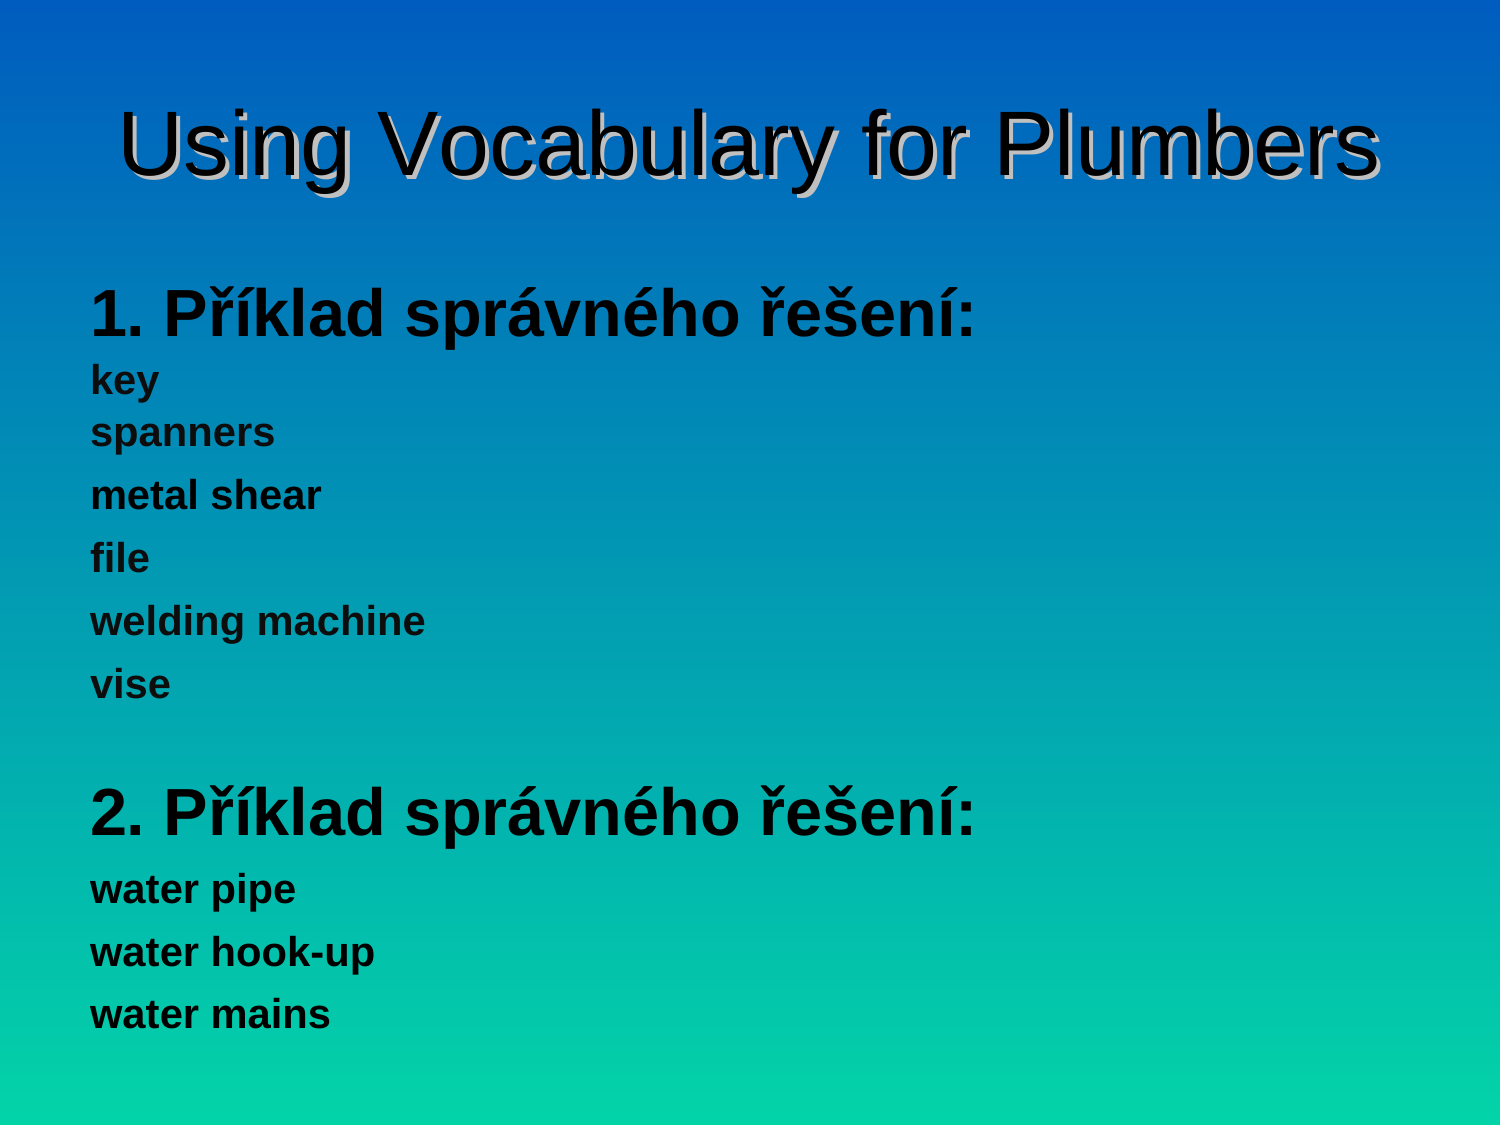

# Using Vocabulary for Plumbers
1. Příklad správného řešení:
key
spanners
metal shear
file
welding machine
vise
2. Příklad správného řešení:
water pipe
water hook-up
water mains